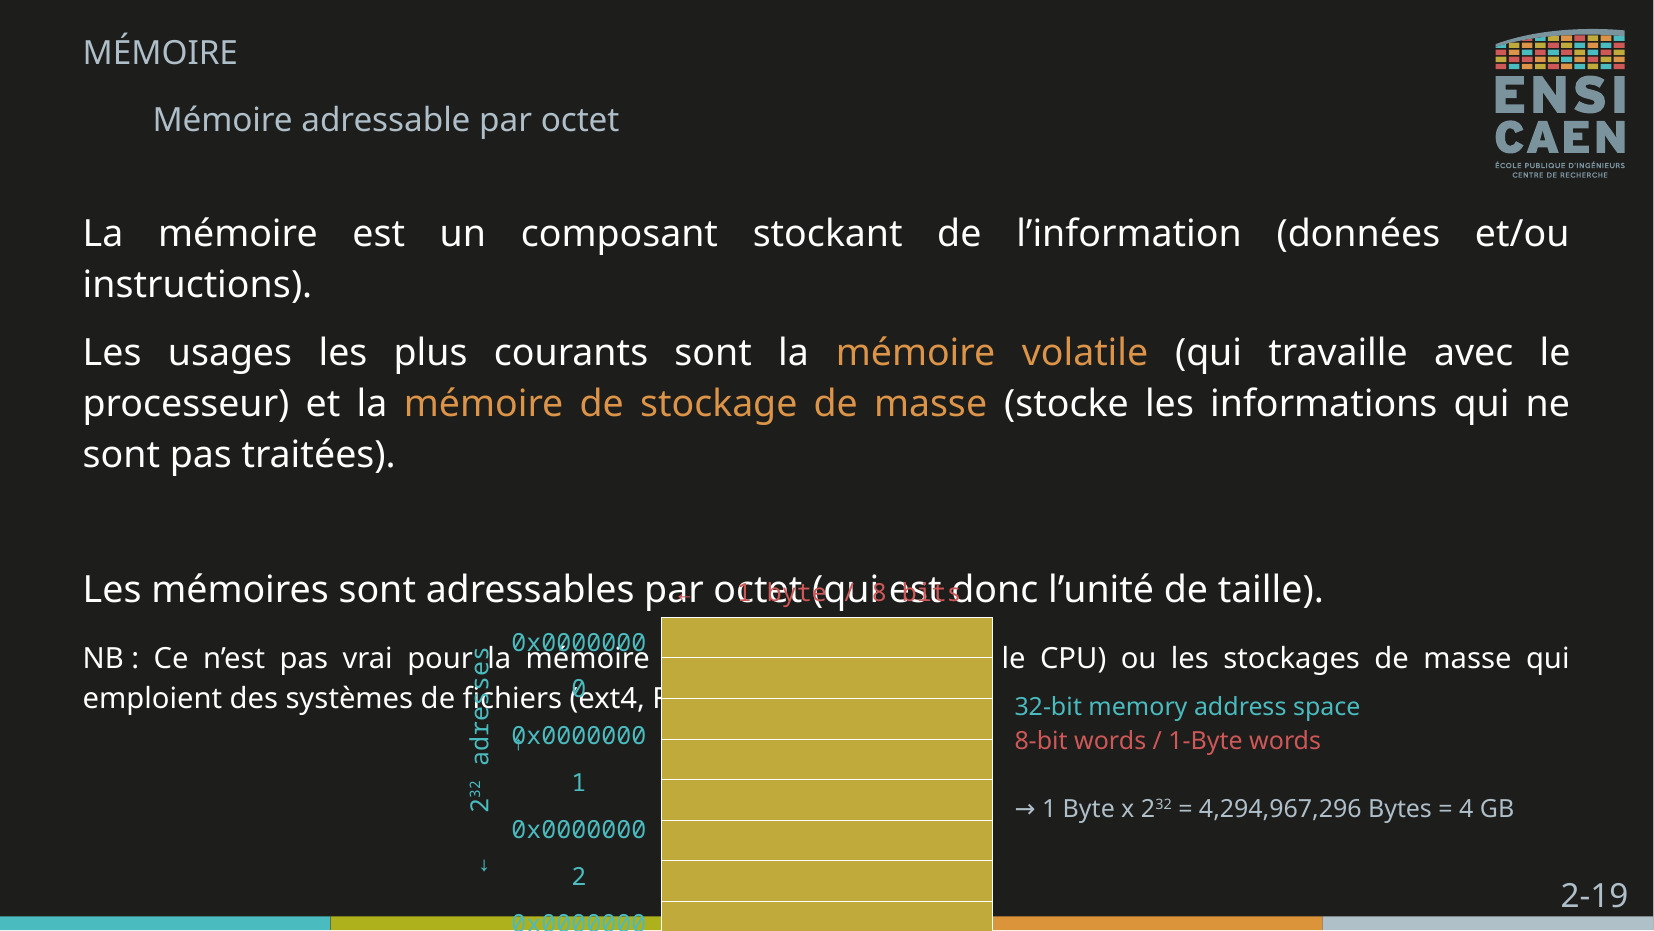

# MÉMOIRE Mémoire adressable par octet
La mémoire est un composant stockant de l’information (données et/ou instructions).
Les usages les plus courants sont la mémoire volatile (qui travaille avec le processeur) et la mémoire de stockage de masse (stocke les informations qui ne sont pas traitées).
Les mémoires sont adressables par octet (qui est donc l’unité de taille).
NB : Ce n’est pas vrai pour la mémoire cache (construire dans le CPU) ou les stockages de masse qui emploient des systèmes de fichiers (ext4, FAT32, NTFS, …)
← 1 byte / 8 bits →
0x00000000
0x00000001
0x00000002
0x00000003
…
0xFFFFFFFD
0xFFFFFFFE
0xFFFFFFFF
| |
| --- |
| |
| |
| |
| |
| |
| |
| |
32-bit memory address space
8-bit words / 1-Byte words
→ 1 Byte x 232 = 4,294,967,296 Bytes = 4 GB
← 232 adresses →